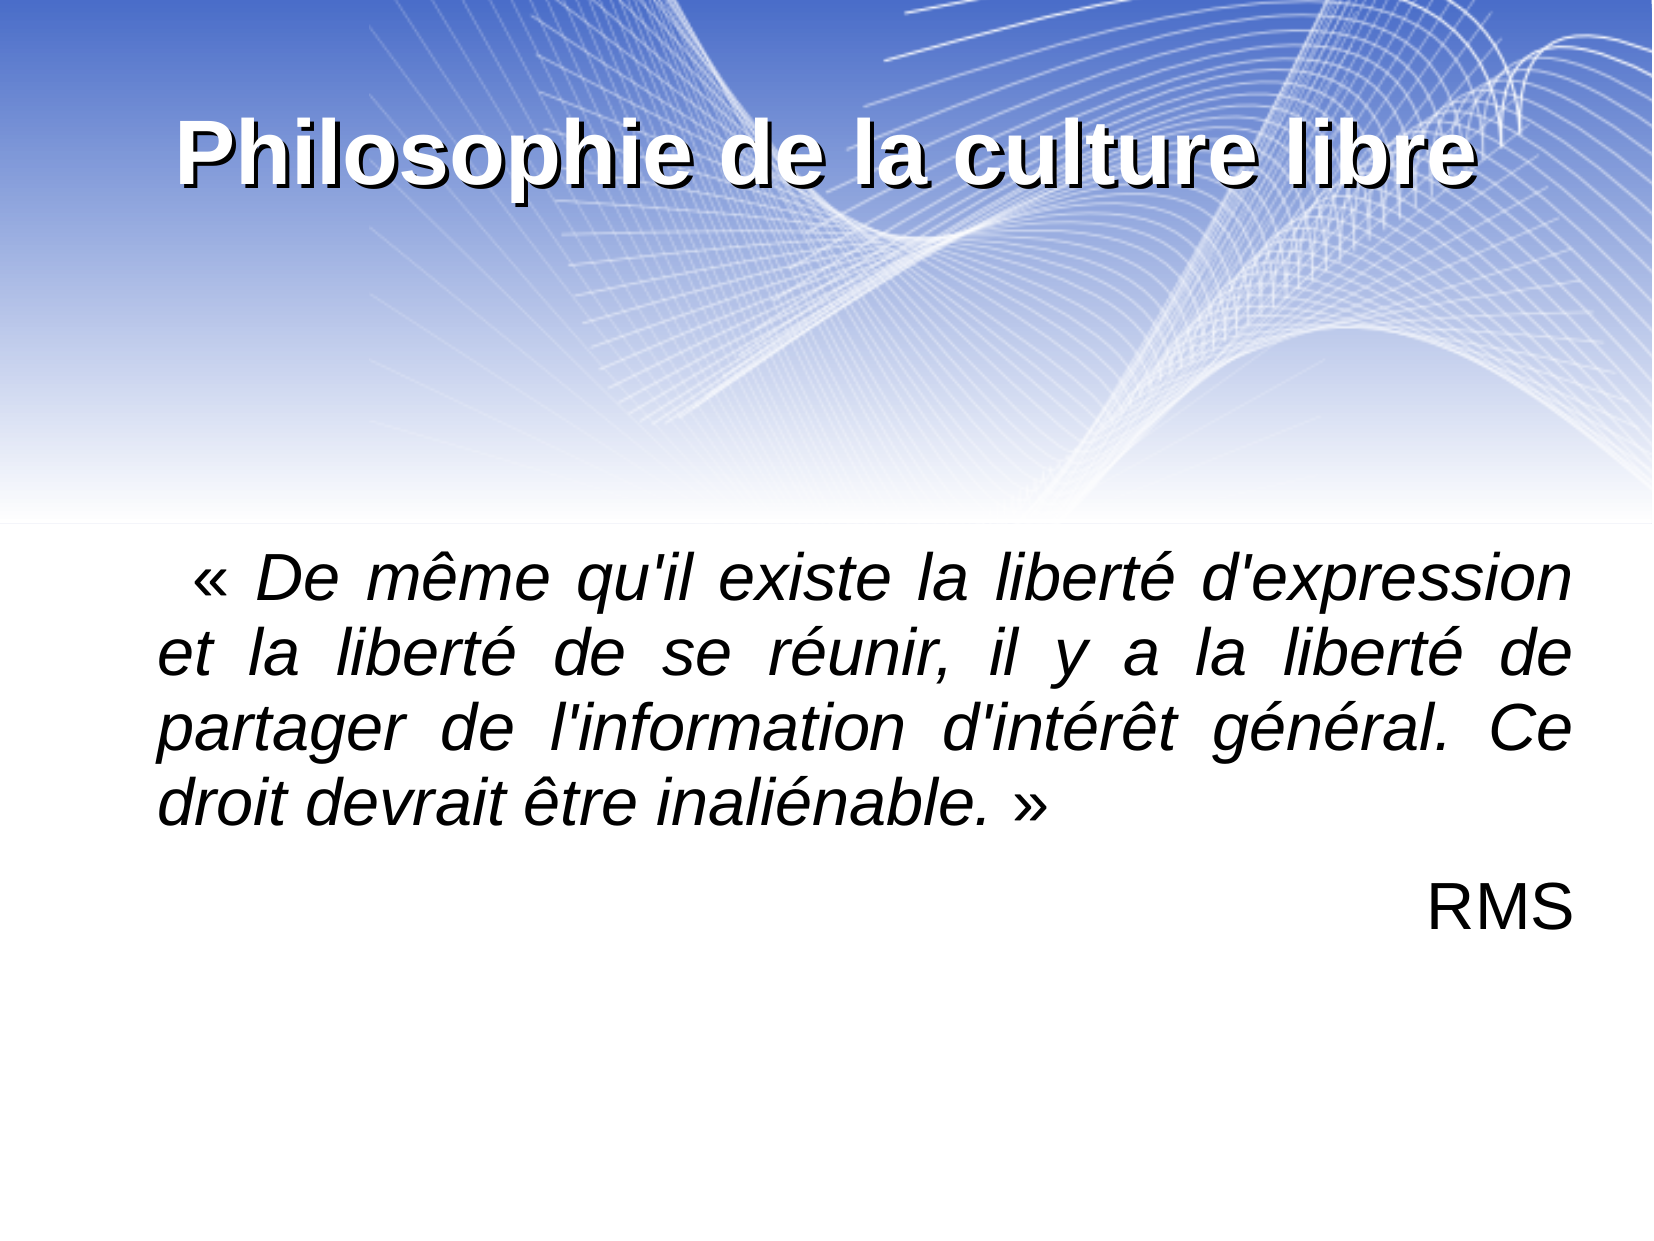

# Philosophie de la culture libre
« De même qu'il existe la liberté d'expression et la liberté de se réunir, il y a la liberté de partager de l'information d'intérêt général. Ce droit devrait être inaliénable. »
RMS